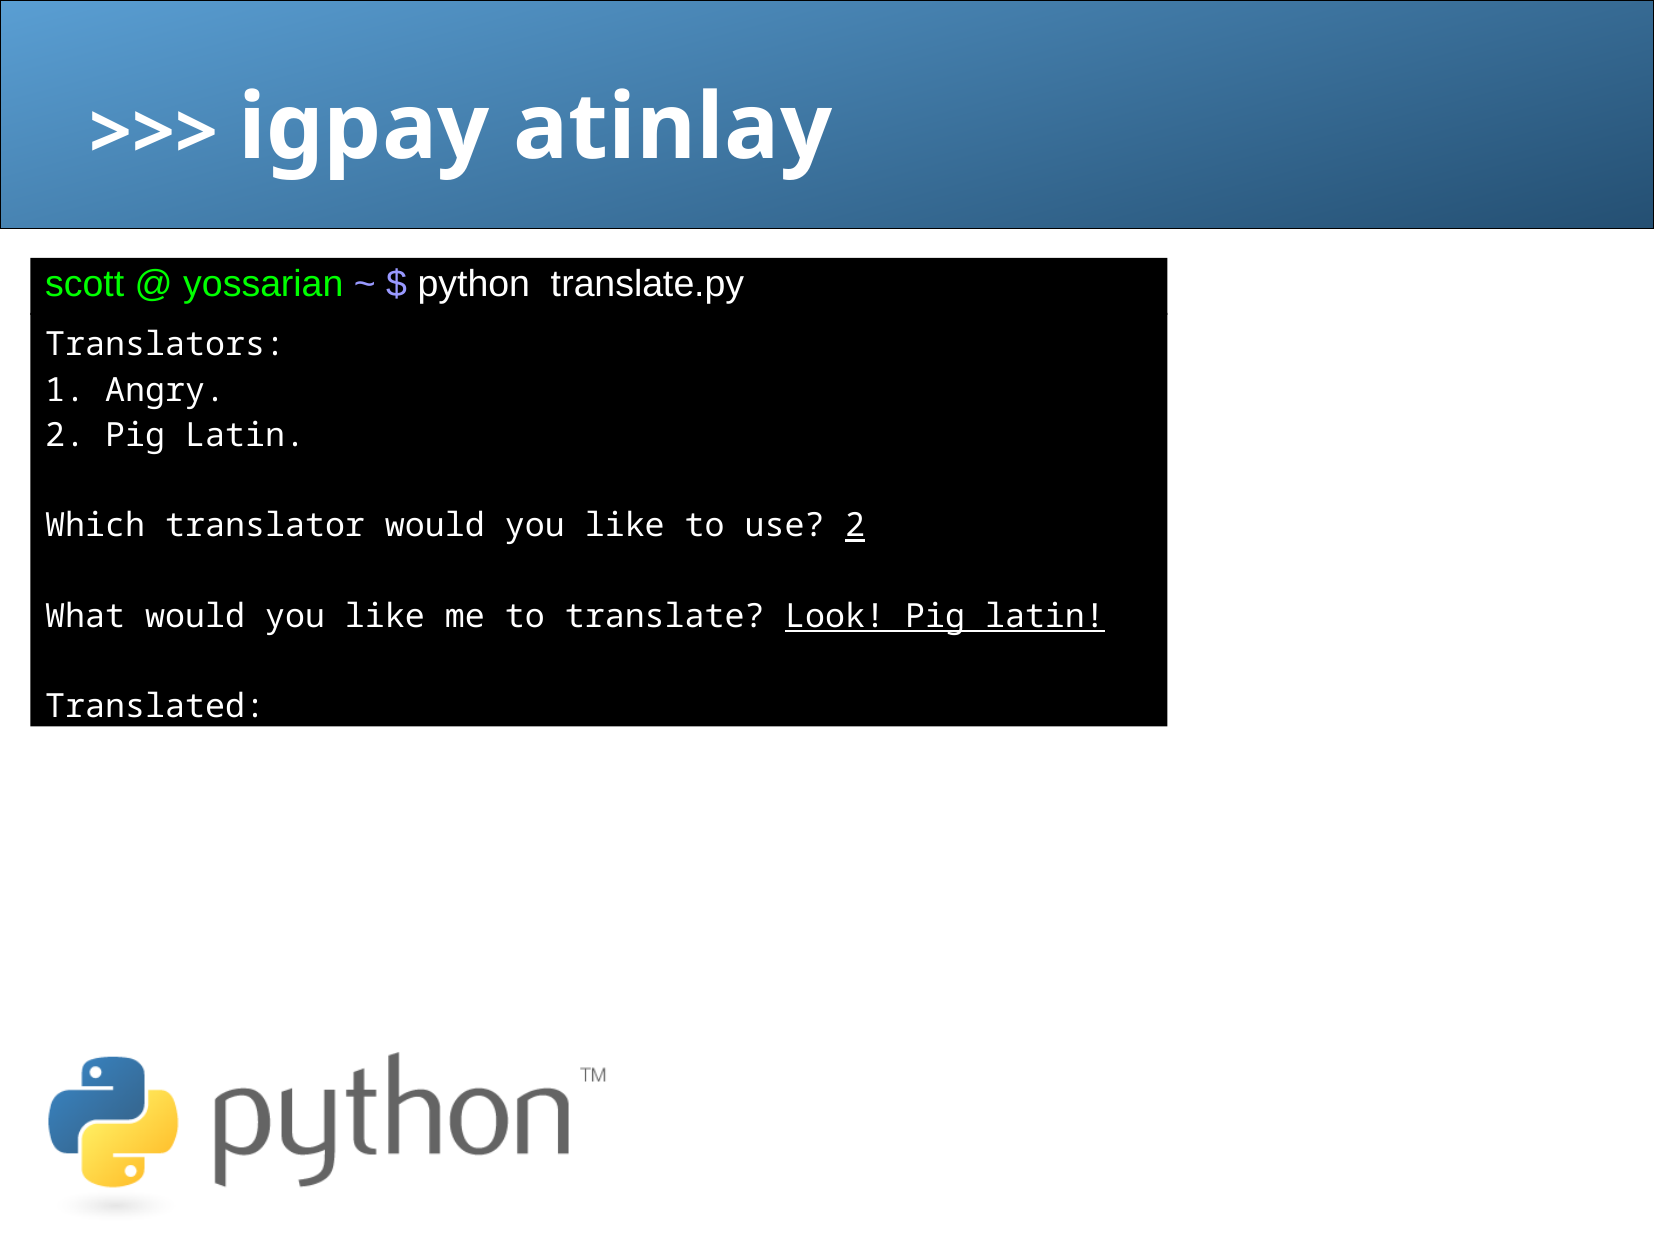

>>> igpay atinlay
scott @ yossarian ~ $ python translate.py
Translators:
1. Angry.
2. Pig Latin.
Which translator would you like to use? 2
What would you like me to translate? Look! Pig latin!
Translated:
Ooklay! Igpay atinlay!